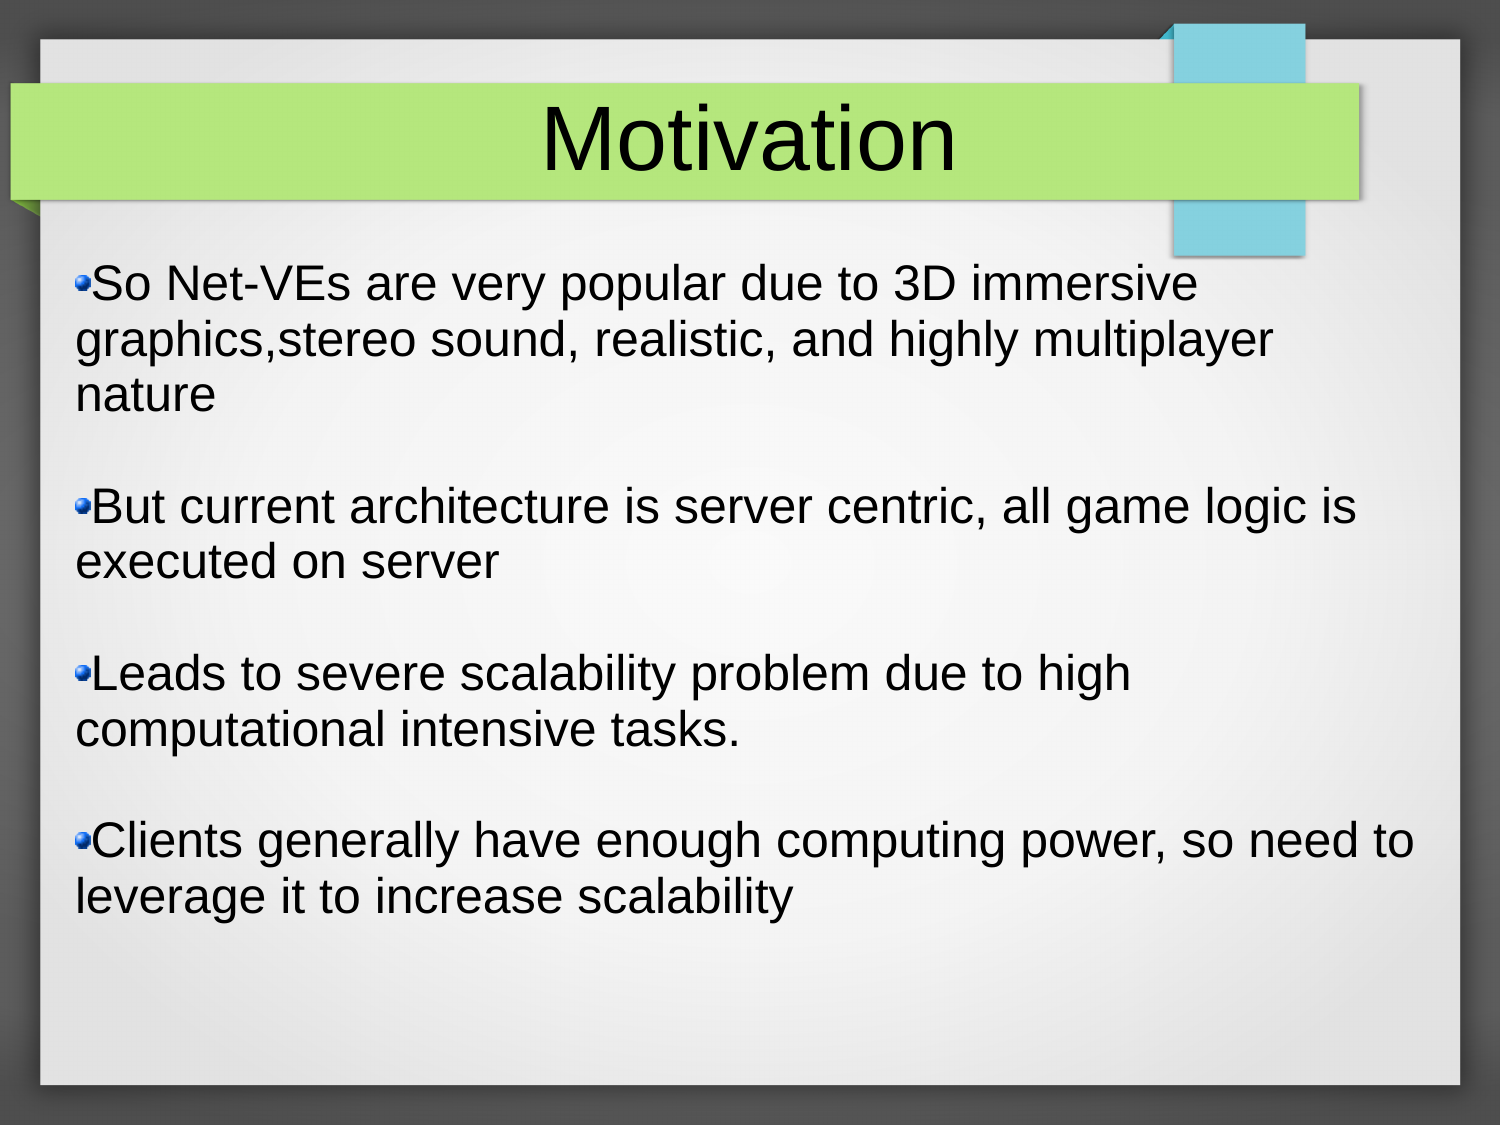

# Motivation
So Net-VEs are very popular due to 3D immersive graphics,stereo sound, realistic, and highly multiplayer nature
But current architecture is server centric, all game logic is executed on server
Leads to severe scalability problem due to high computational intensive tasks.
Clients generally have enough computing power, so need to leverage it to increase scalability